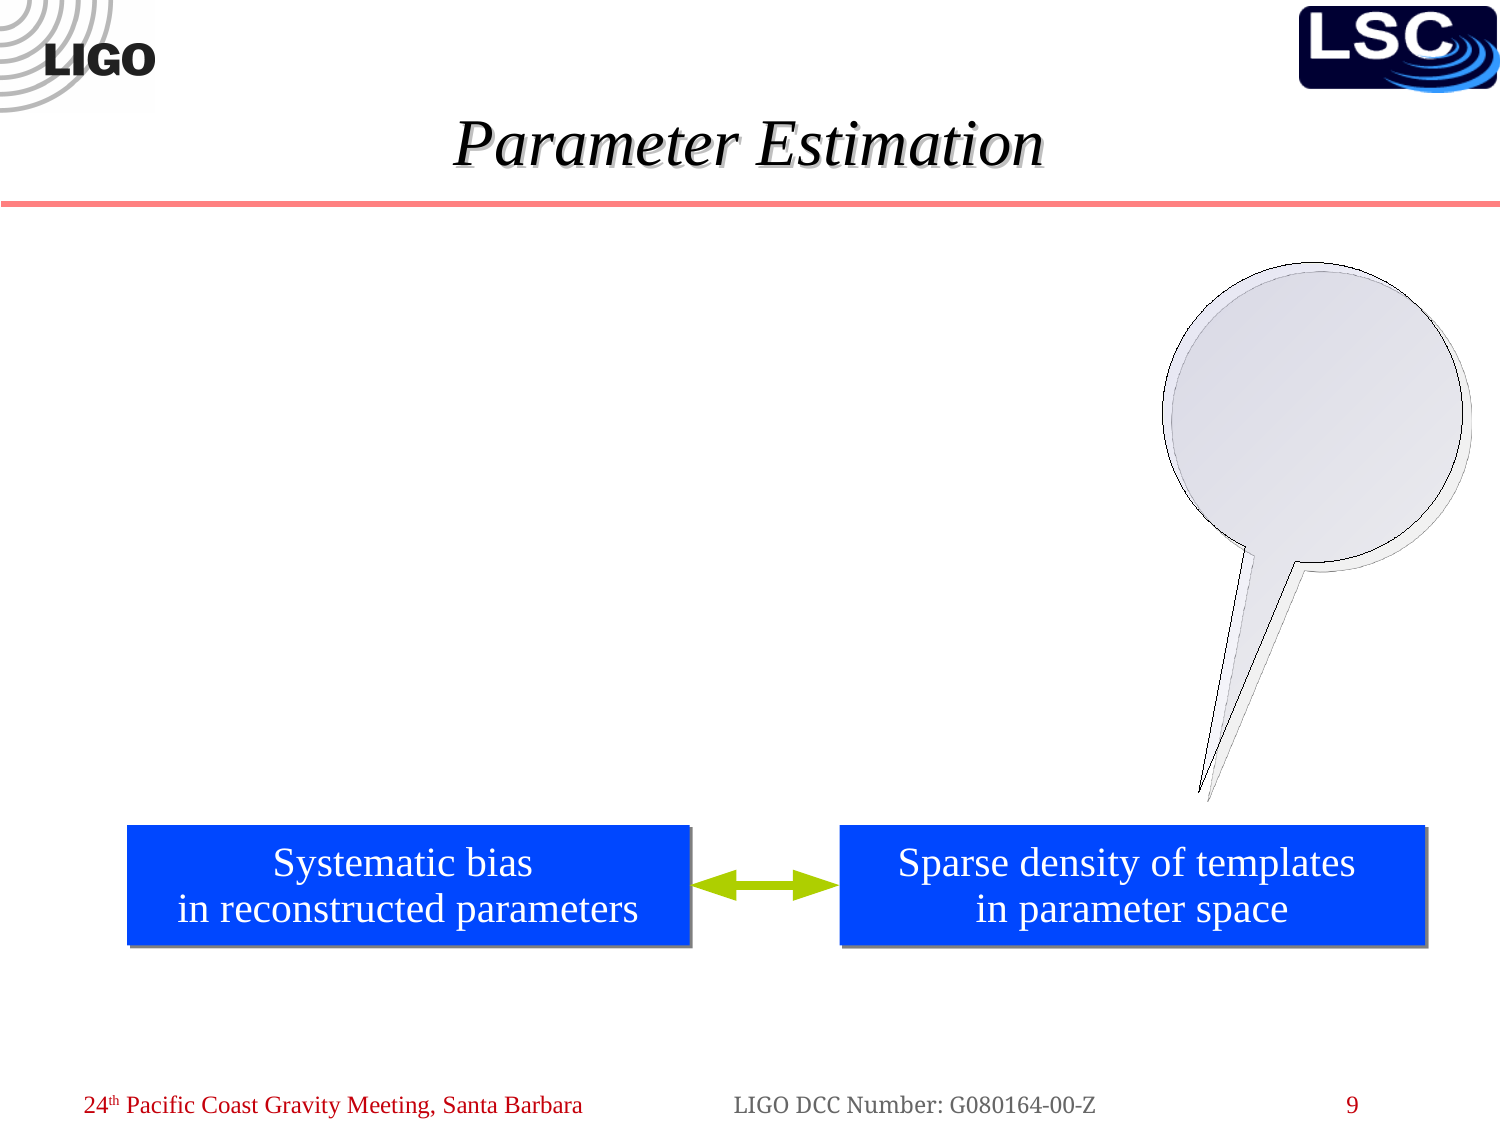

# Parameter Estimation
Systematic bias
in reconstructed parameters
Sparse density of templates
in parameter space